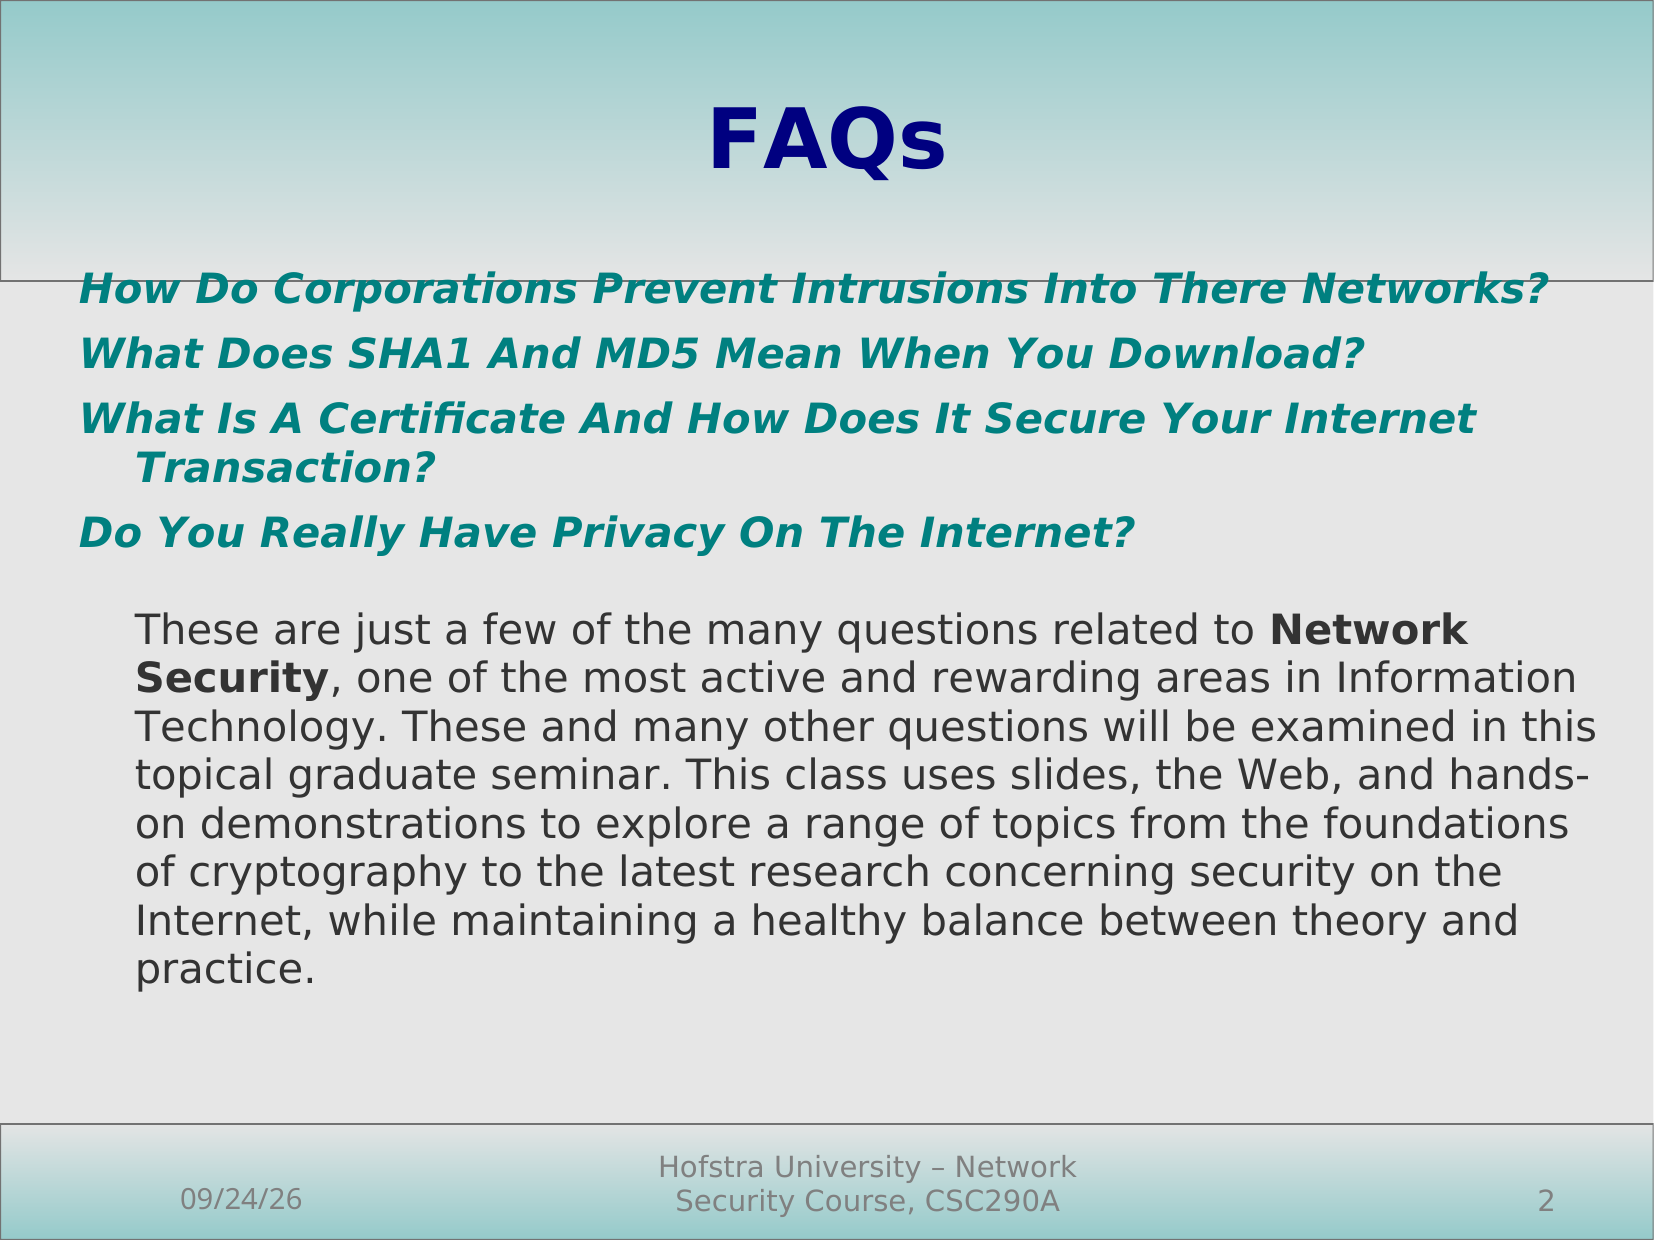

# FAQs
How Do Corporations Prevent Intrusions Into There Networks?
What Does SHA1 And MD5 Mean When You Download?
What Is A Certificate And How Does It Secure Your Internet Transaction?
Do You Really Have Privacy On The Internet?
These are just a few of the many questions related to Network Security, one of the most active and rewarding areas in Information Technology. These and many other questions will be examined in this topical graduate seminar. This class uses slides, the Web, and hands-on demonstrations to explore a range of topics from the foundations of cryptography to the latest research concerning security on the Internet, while maintaining a healthy balance between theory and practice.
2